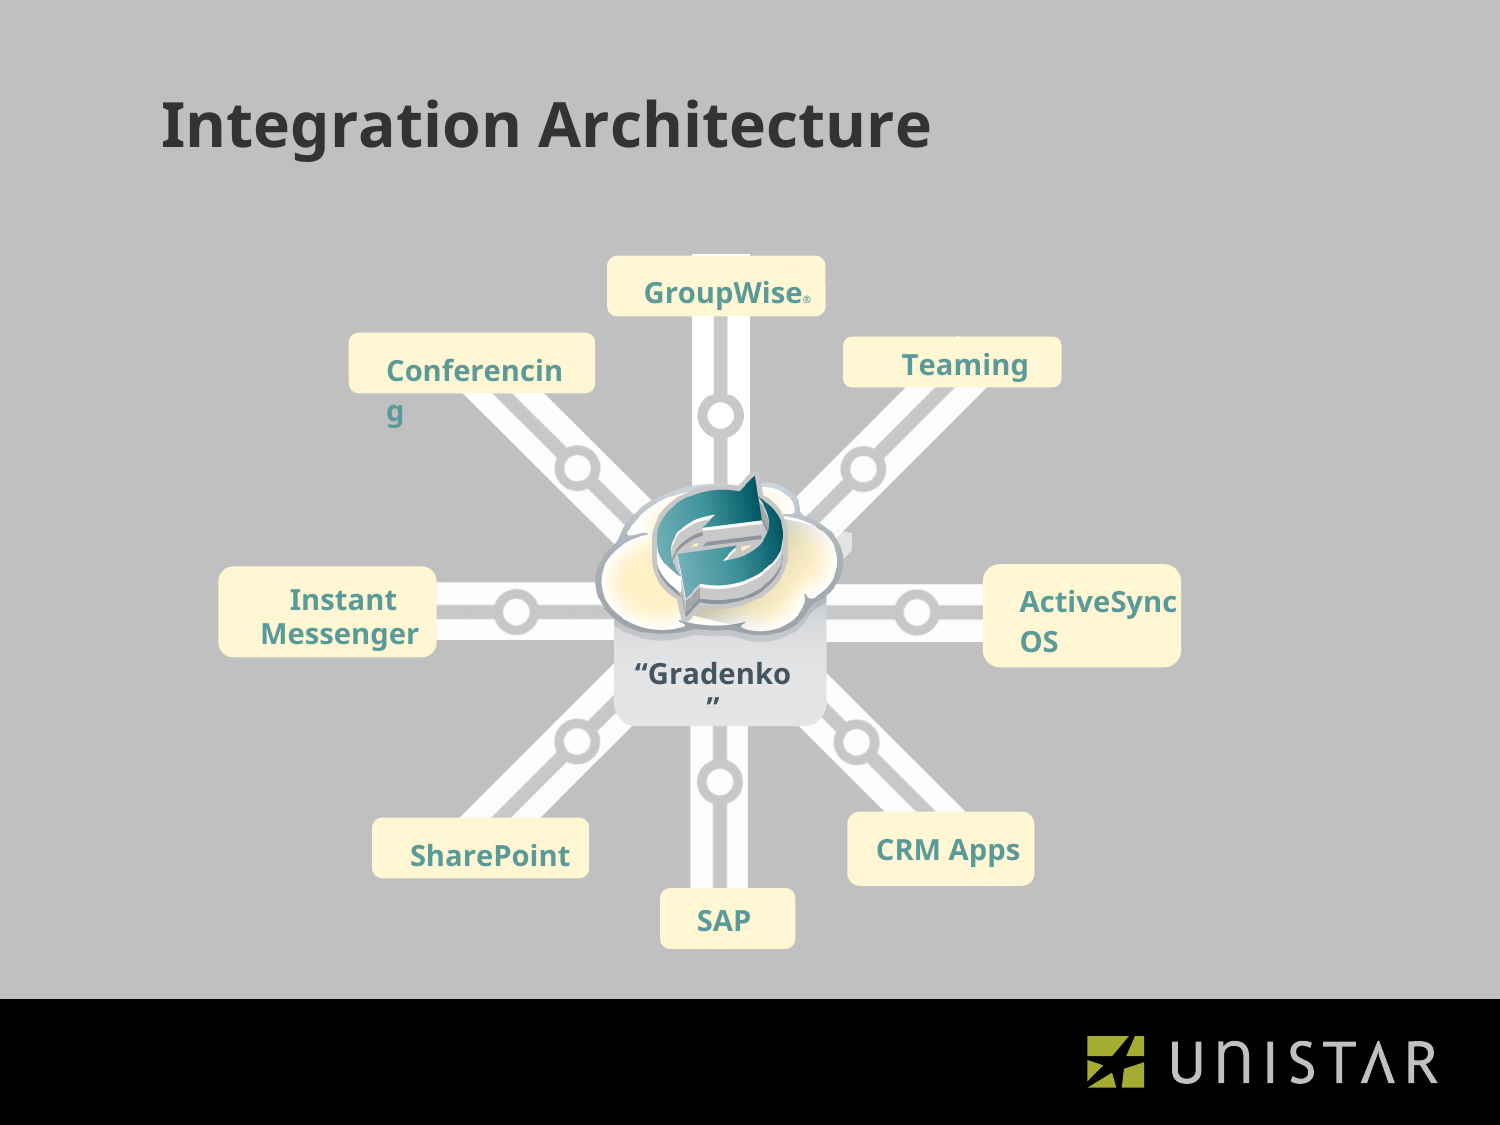

# Integration Architecture
GroupWise®
Teaming
Conferencing
ActiveSync OS
Instant
Messenger
“Gradenko”
CRM Apps
SharePoint
SAP